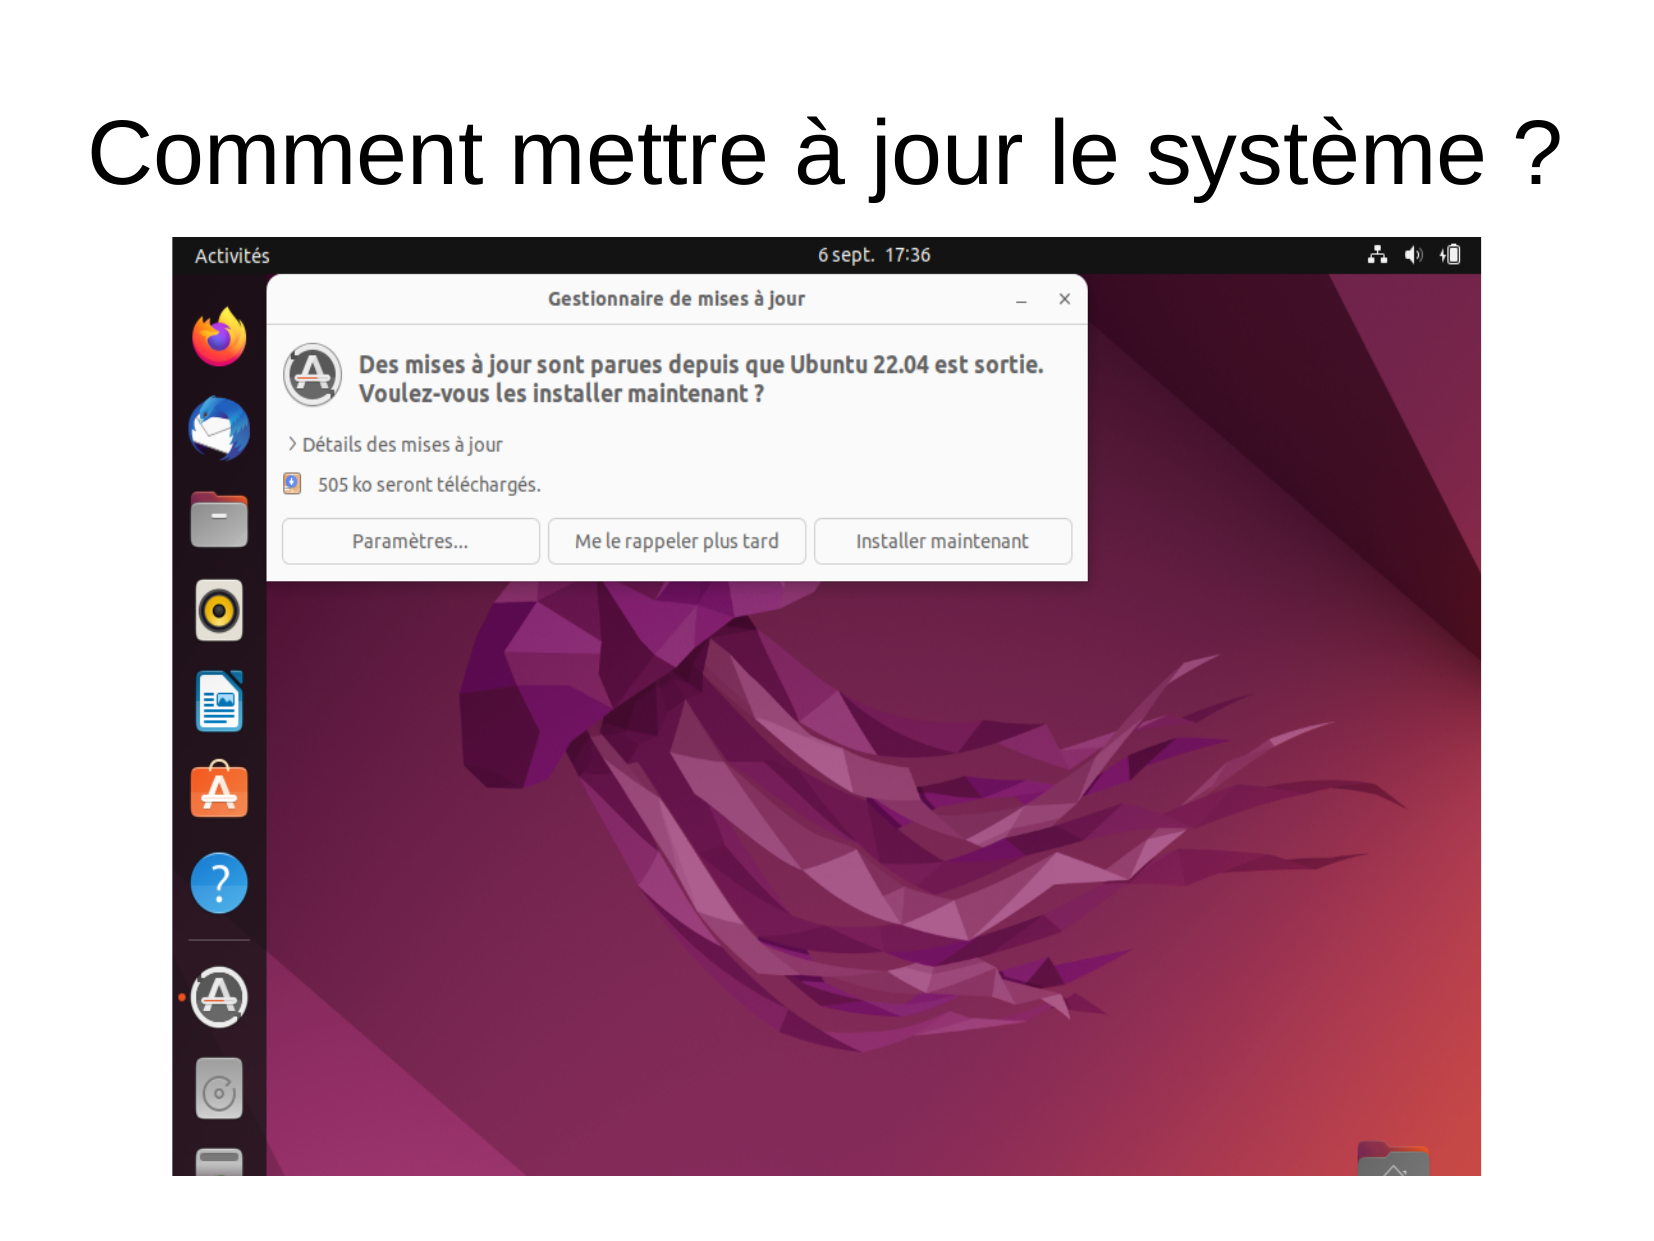

# Comment mettre à jour le système ?